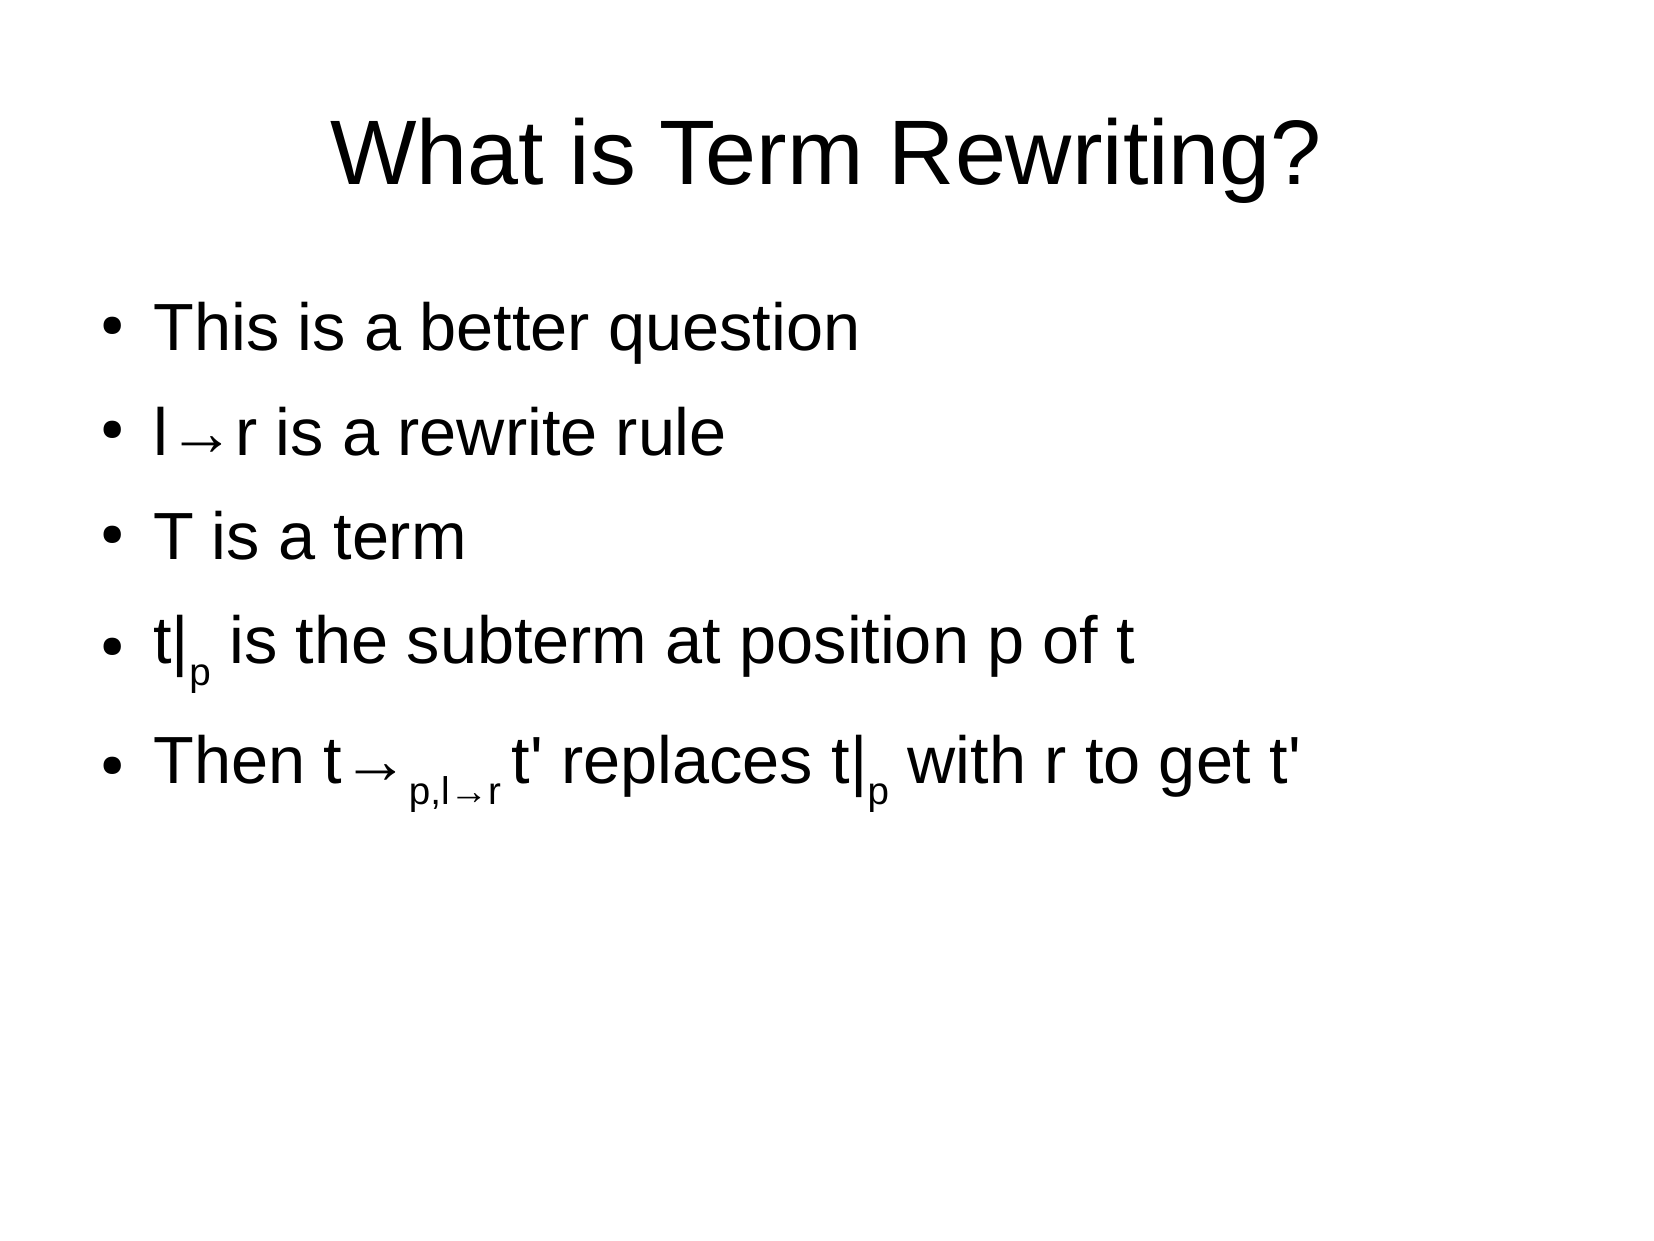

# What is Term Rewriting?
This is a better question
l→r is a rewrite rule
T is a term
t|p is the subterm at position p of t
Then t→p,l→r t' replaces t|p with r to get t'